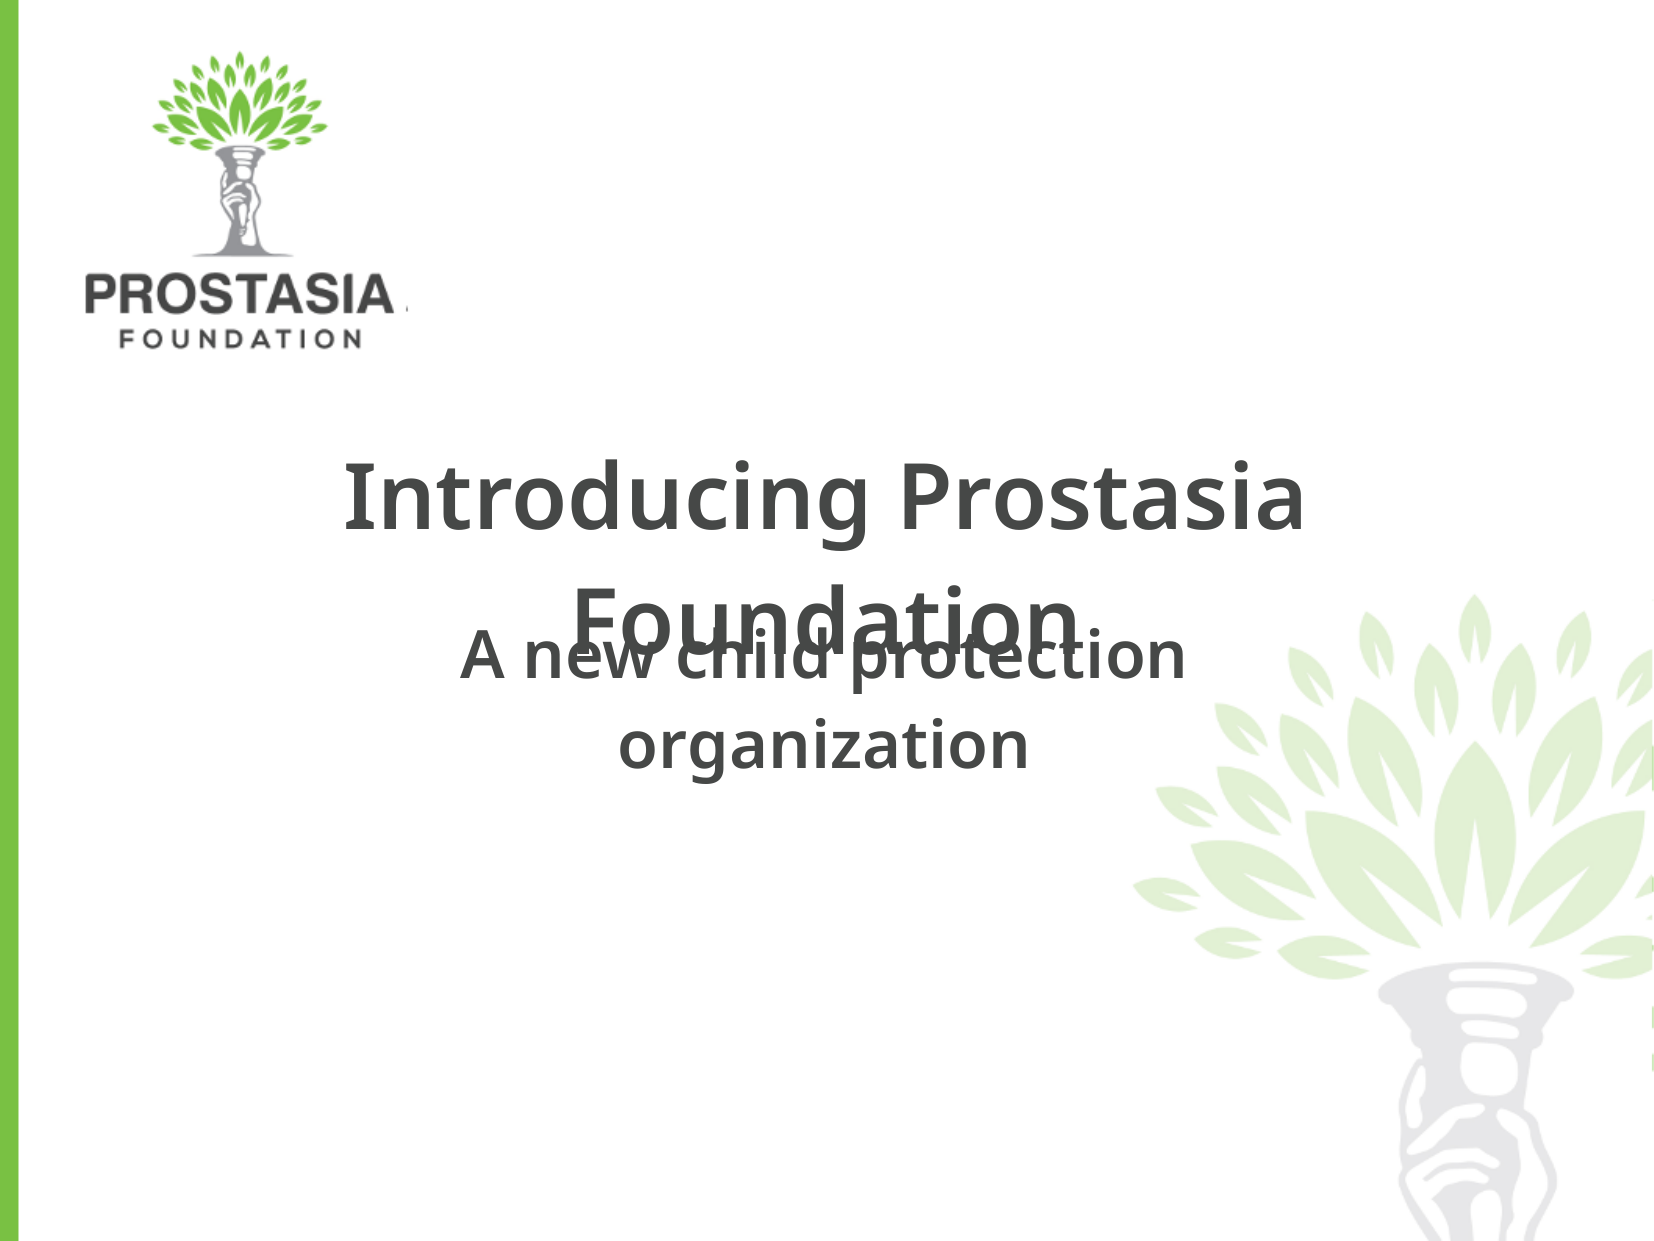

# Introducing Prostasia Foundation
A new child protection organization